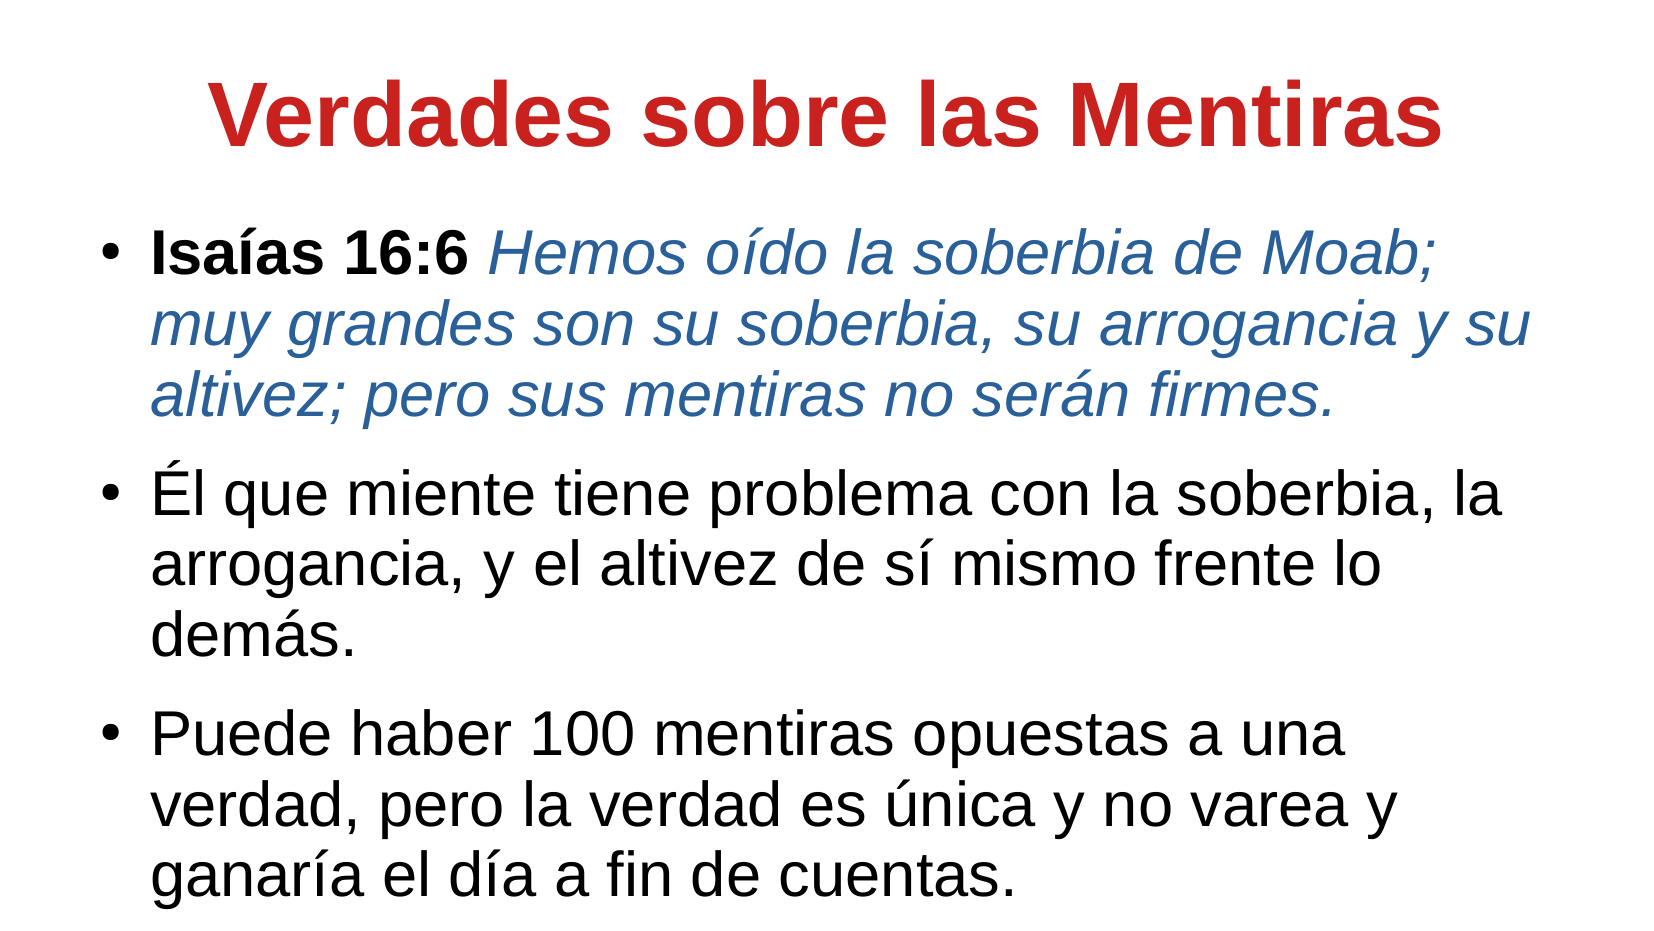

# Verdades sobre las Mentiras
Isaías 16:6 Hemos oído la soberbia de Moab; muy grandes son su soberbia, su arrogancia y su altivez; pero sus mentiras no serán firmes.
Él que miente tiene problema con la soberbia, la arrogancia, y el altivez de sí mismo frente lo demás.
Puede haber 100 mentiras opuestas a una verdad, pero la verdad es única y no varea y ganaría el día a fin de cuentas.